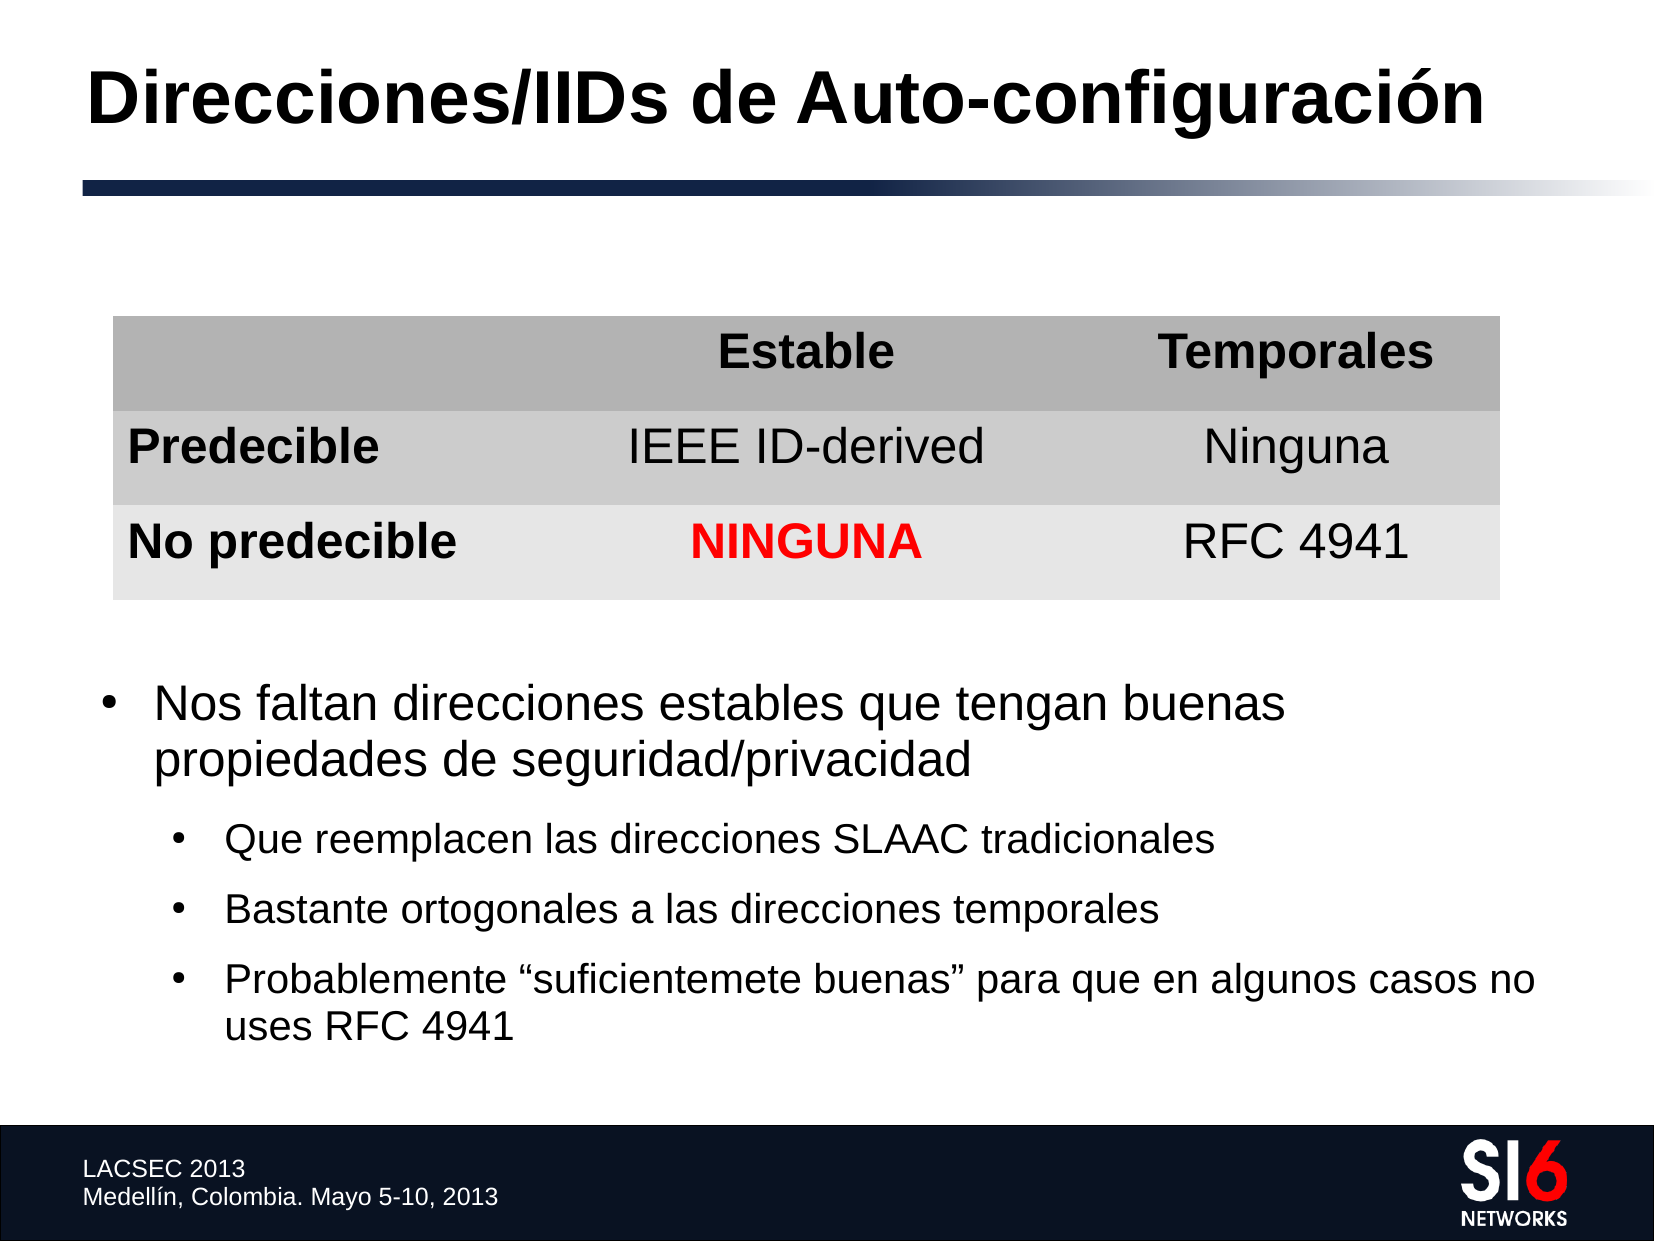

# Direcciones/IIDs de Auto-configuración
| | Estable | Temporales |
| --- | --- | --- |
| Predecible | IEEE ID-derived | Ninguna |
| No predecible | NINGUNA | RFC 4941 |
Nos faltan direcciones estables que tengan buenas propiedades de seguridad/privacidad
Que reemplacen las direcciones SLAAC tradicionales
Bastante ortogonales a las direcciones temporales
Probablemente “suficientemete buenas” para que en algunos casos no uses RFC 4941